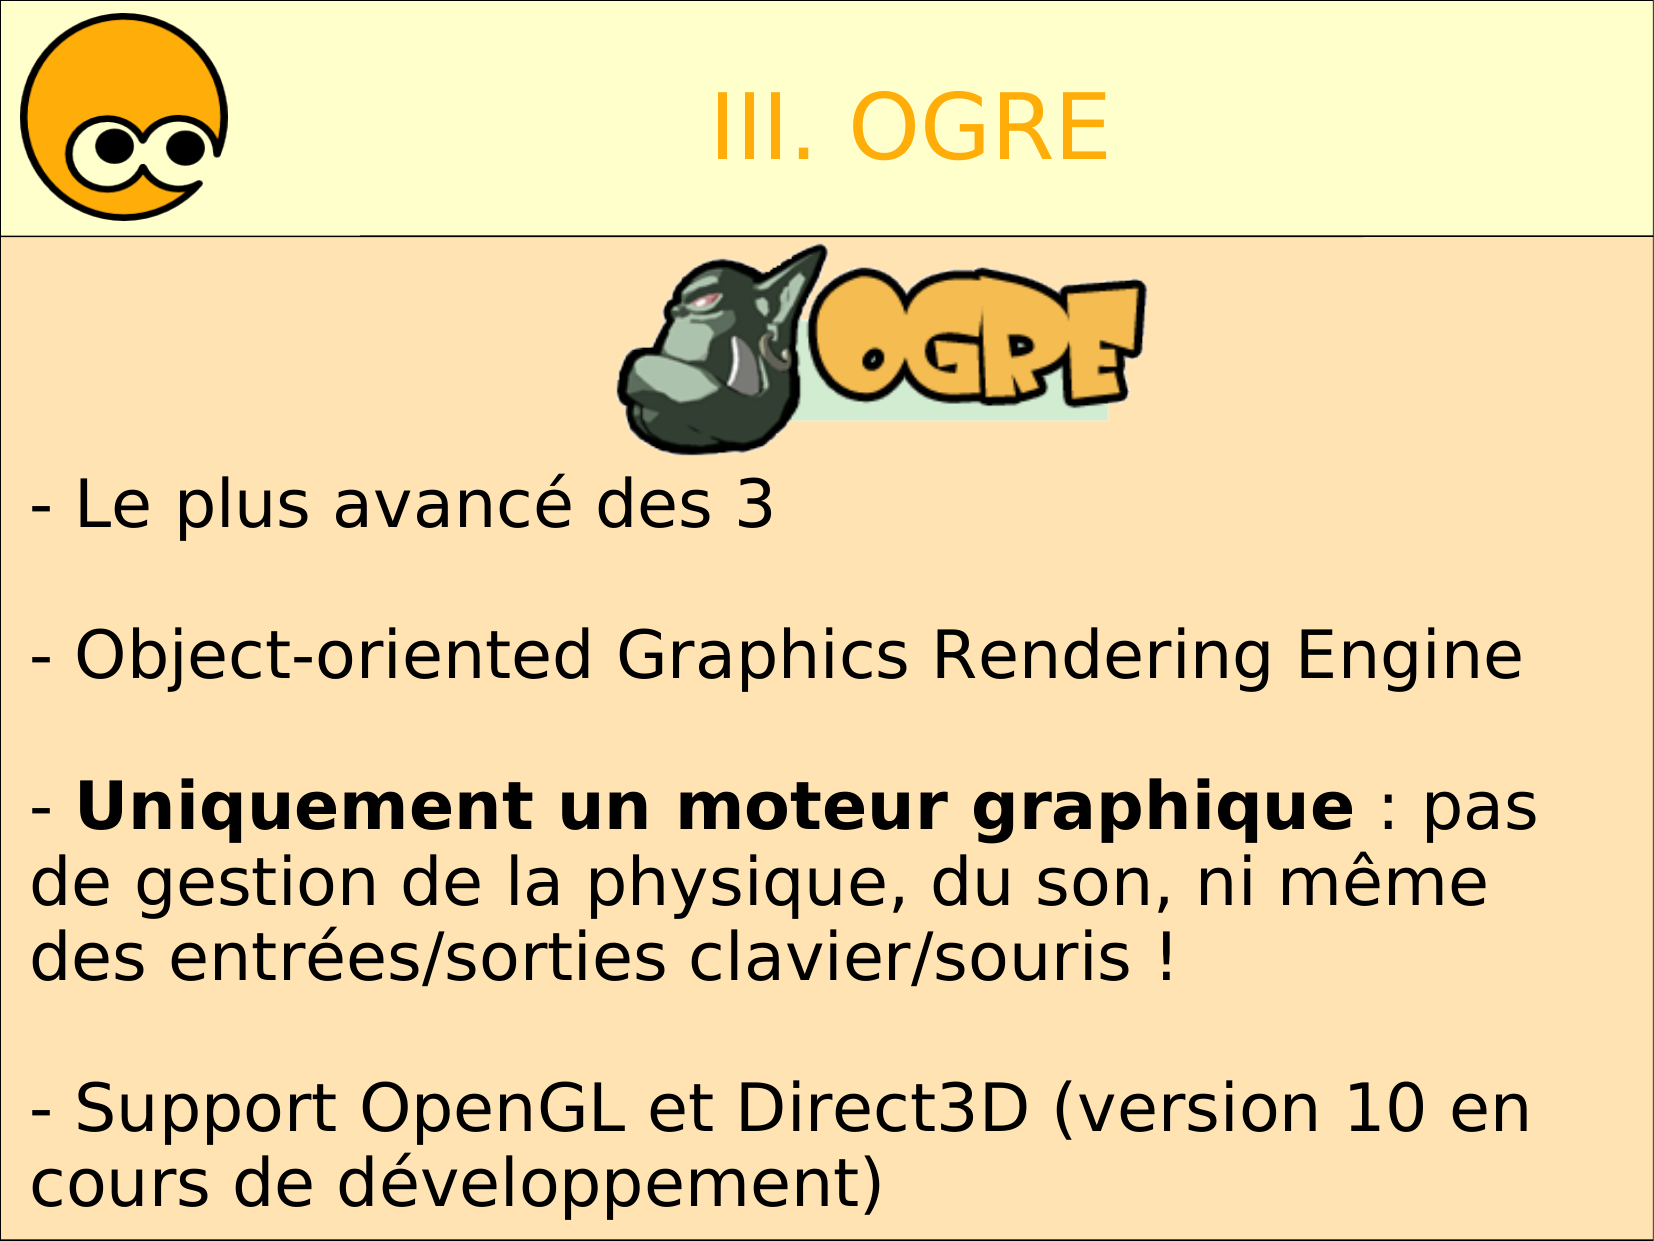

# III. OGRE
- Le plus avancé des 3
- Object-oriented Graphics Rendering Engine
- Uniquement un moteur graphique : pas de gestion de la physique, du son, ni même des entrées/sorties clavier/souris !
- Support OpenGL et Direct3D (version 10 en cours de développement)